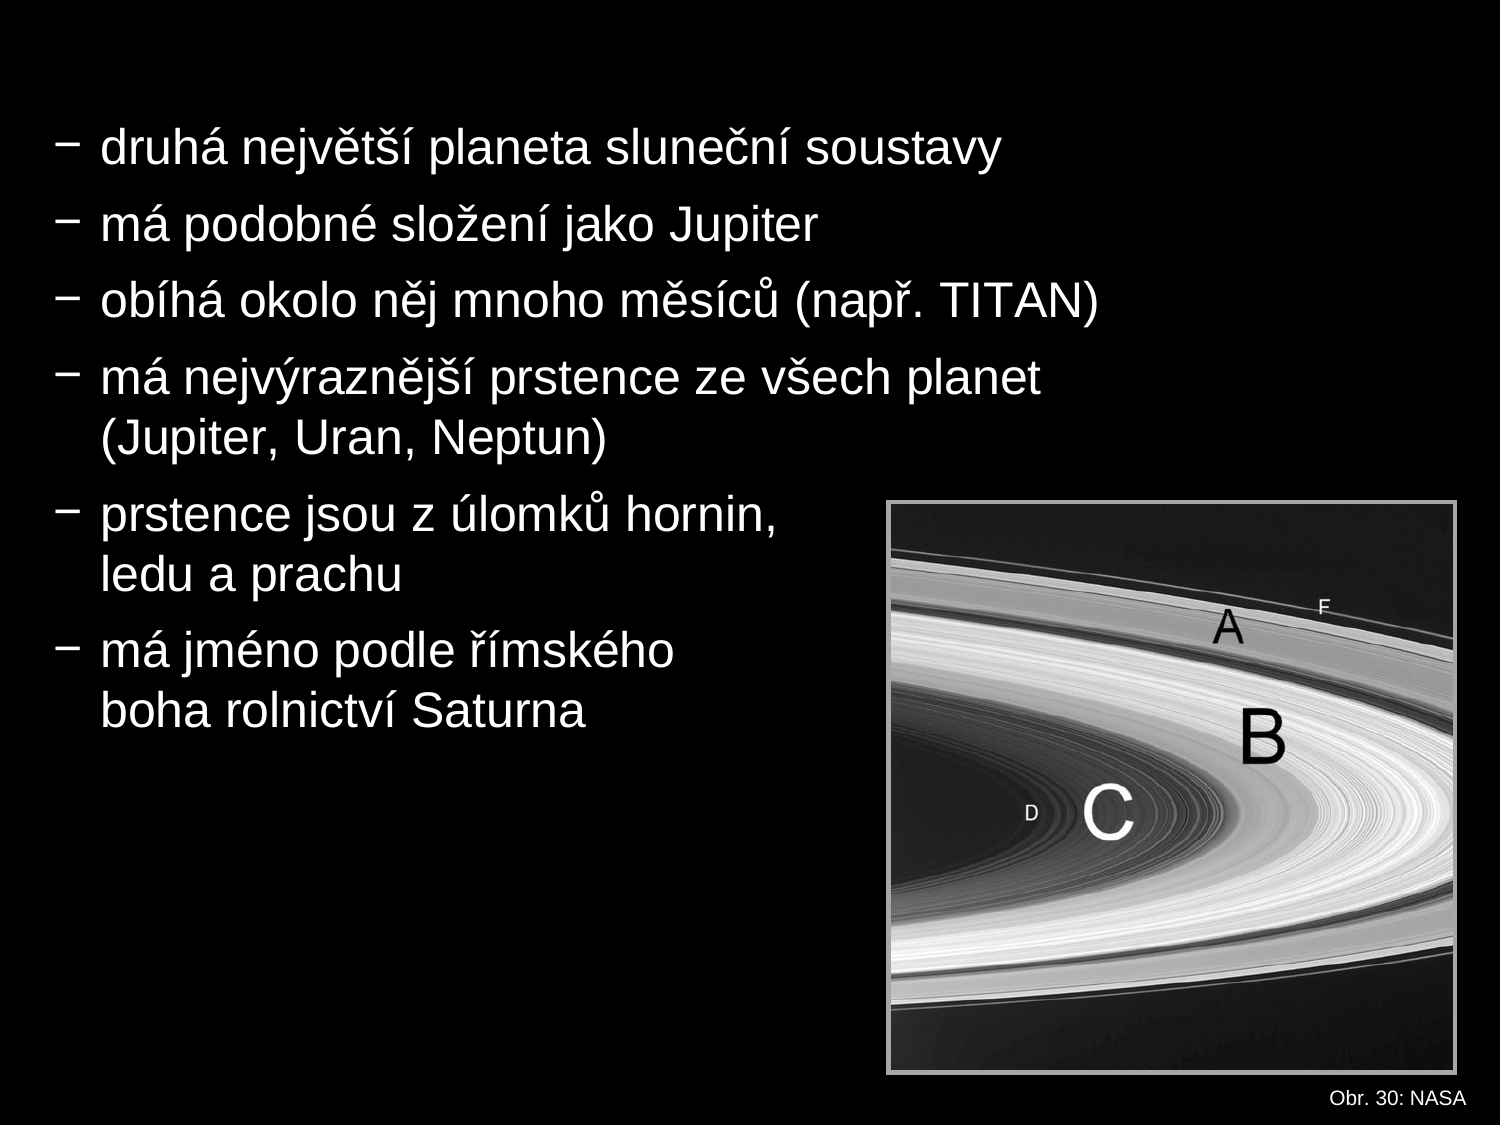

druhá největší planeta sluneční soustavy
má podobné složení jako Jupiter
obíhá okolo něj mnoho měsíců (např. TITAN)
má nejvýraznější prstence ze všech planet
(Jupiter, Uran, Neptun)
prstence jsou z úlomků hornin,
ledu a prachu
má jméno podle římského
boha rolnictví Saturna
Obr. 30: NASA